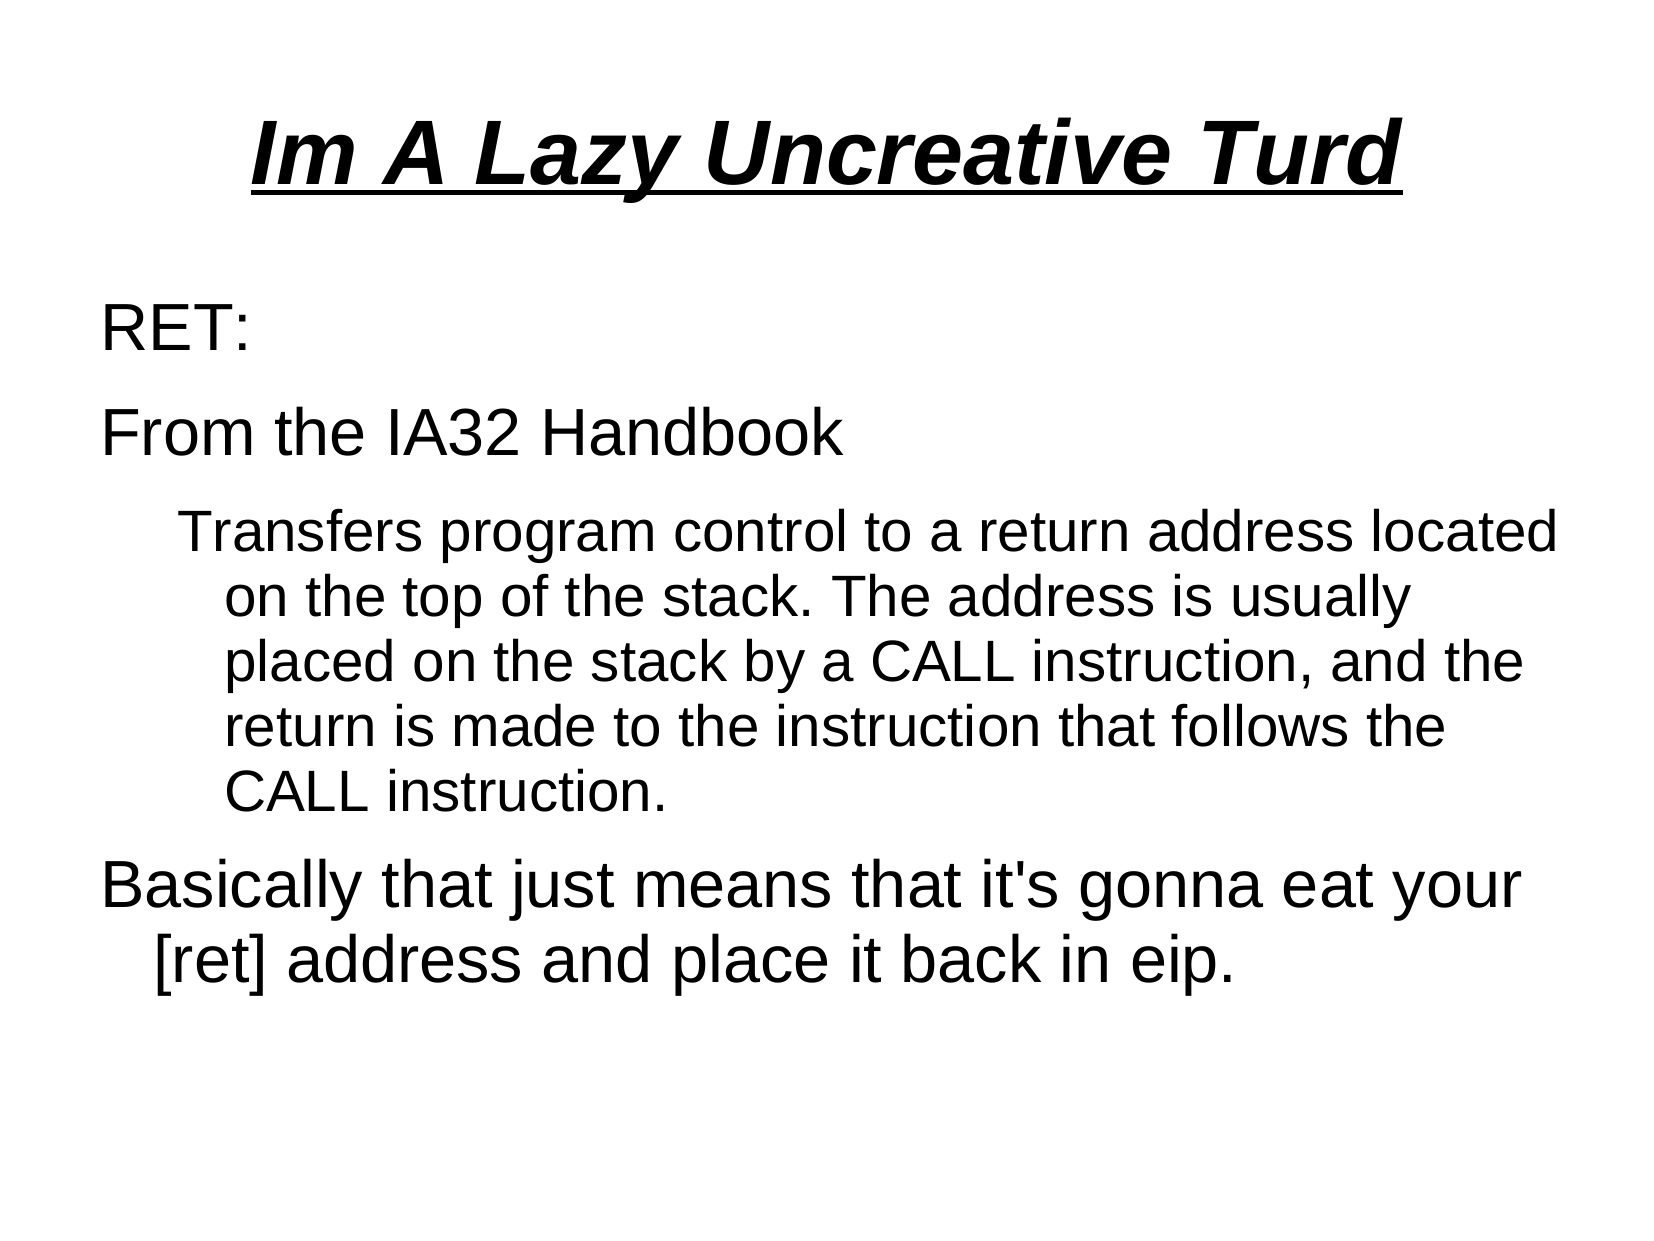

# Im A Lazy Uncreative Turd
RET:
From the IA32 Handbook
Transfers program control to a return address located on the top of the stack. The address is usually placed on the stack by a CALL instruction, and the return is made to the instruction that follows the CALL instruction.
Basically that just means that it's gonna eat your [ret] address and place it back in eip.